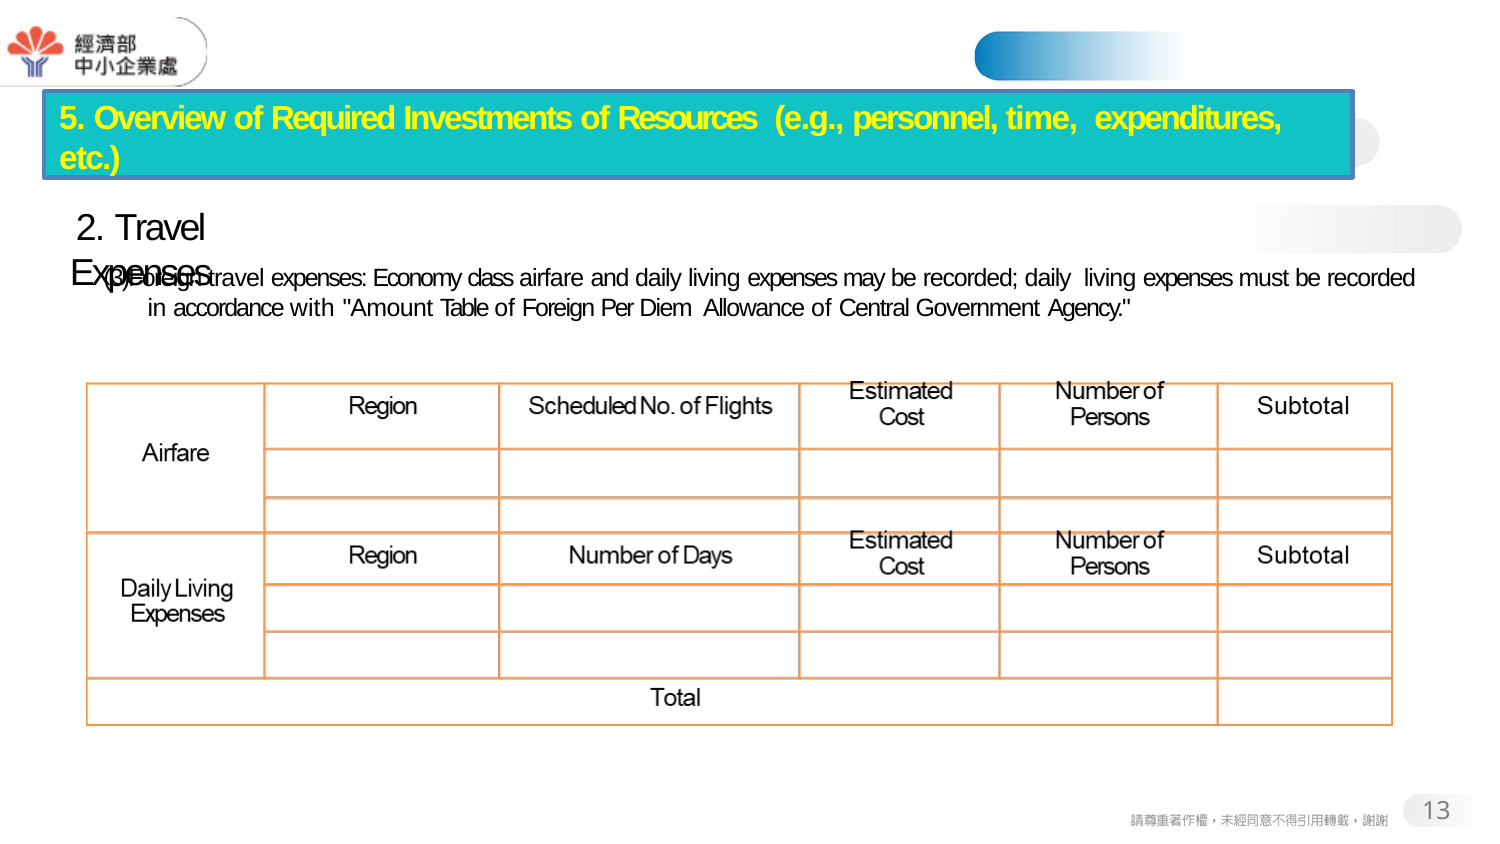

5. Overview of Required Investments of Resources (e.g., personnel, time, expenditures, etc.)
# 2. Travel Expenses
(3)Foreign travel expenses: Economy class airfare and daily living expenses may be recorded; daily living expenses must be recorded in accordance with "Amount Table of Foreign Per Diem Allowance of Central Government Agency."